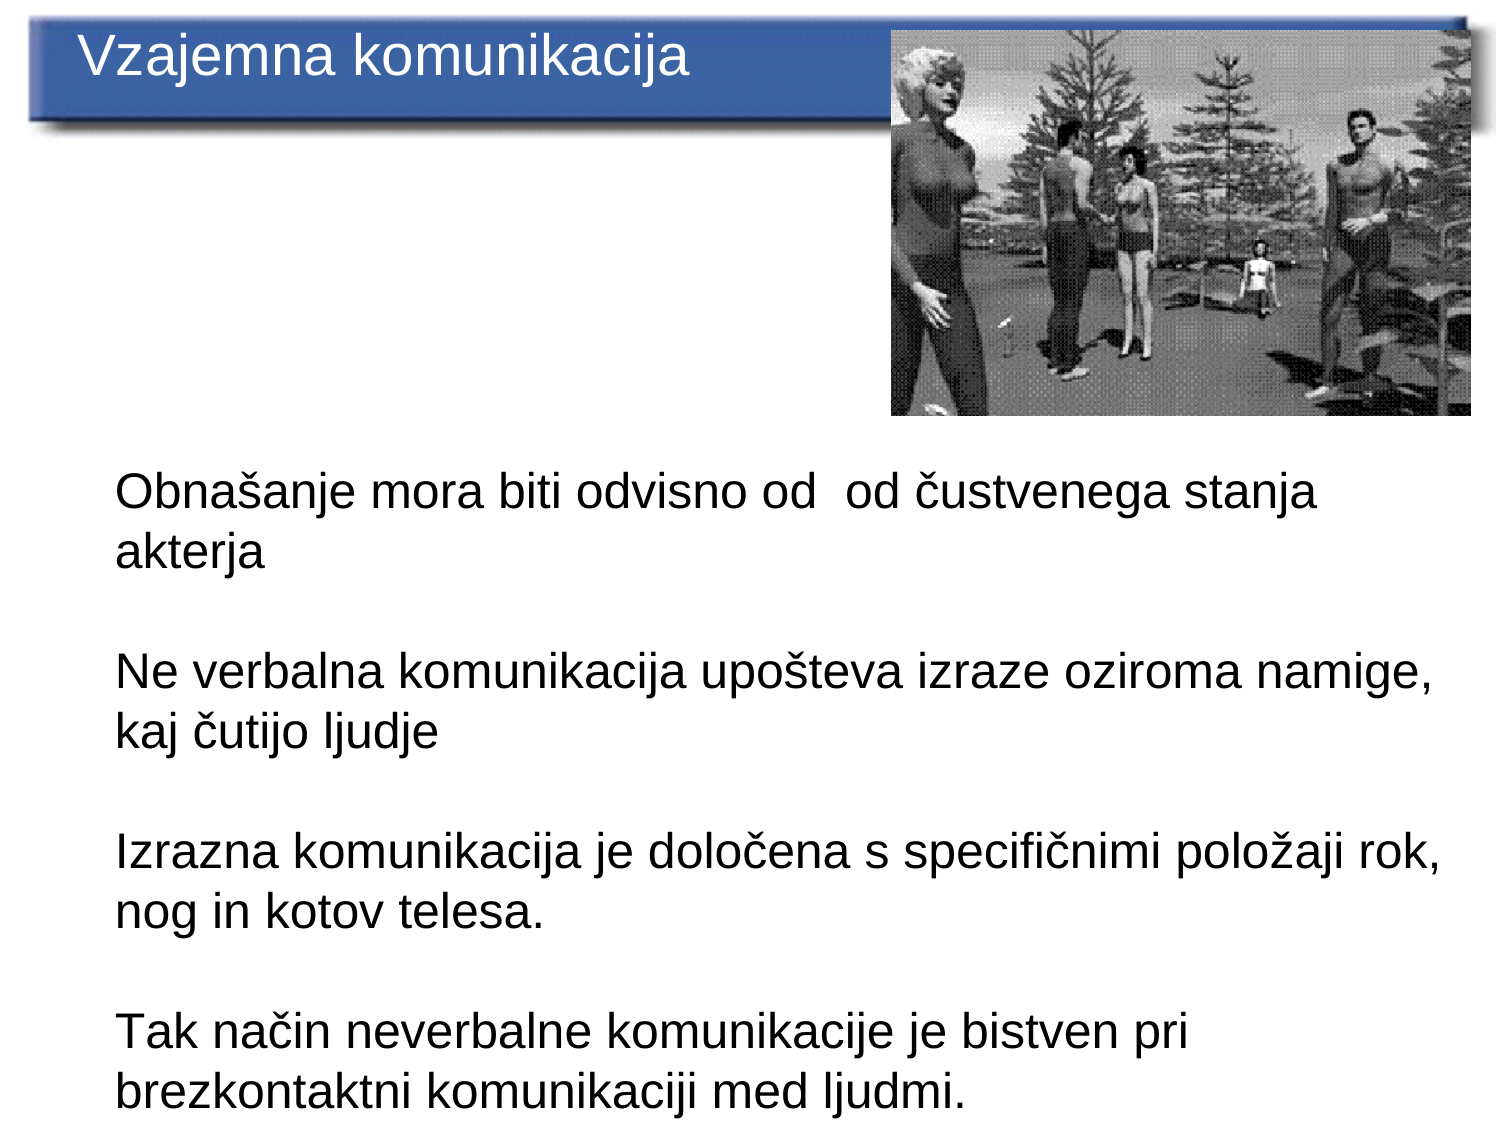

Vzajemna komunikacija
Obnašanje mora biti odvisno od od čustvenega stanja akterja
Ne verbalna komunikacija upošteva izraze oziroma namige, kaj čutijo ljudje
Izrazna komunikacija je določena s specifičnimi položaji rok, nog in kotov telesa.
Tak način neverbalne komunikacije je bistven pri brezkontaktni komunikaciji med ljudmi.